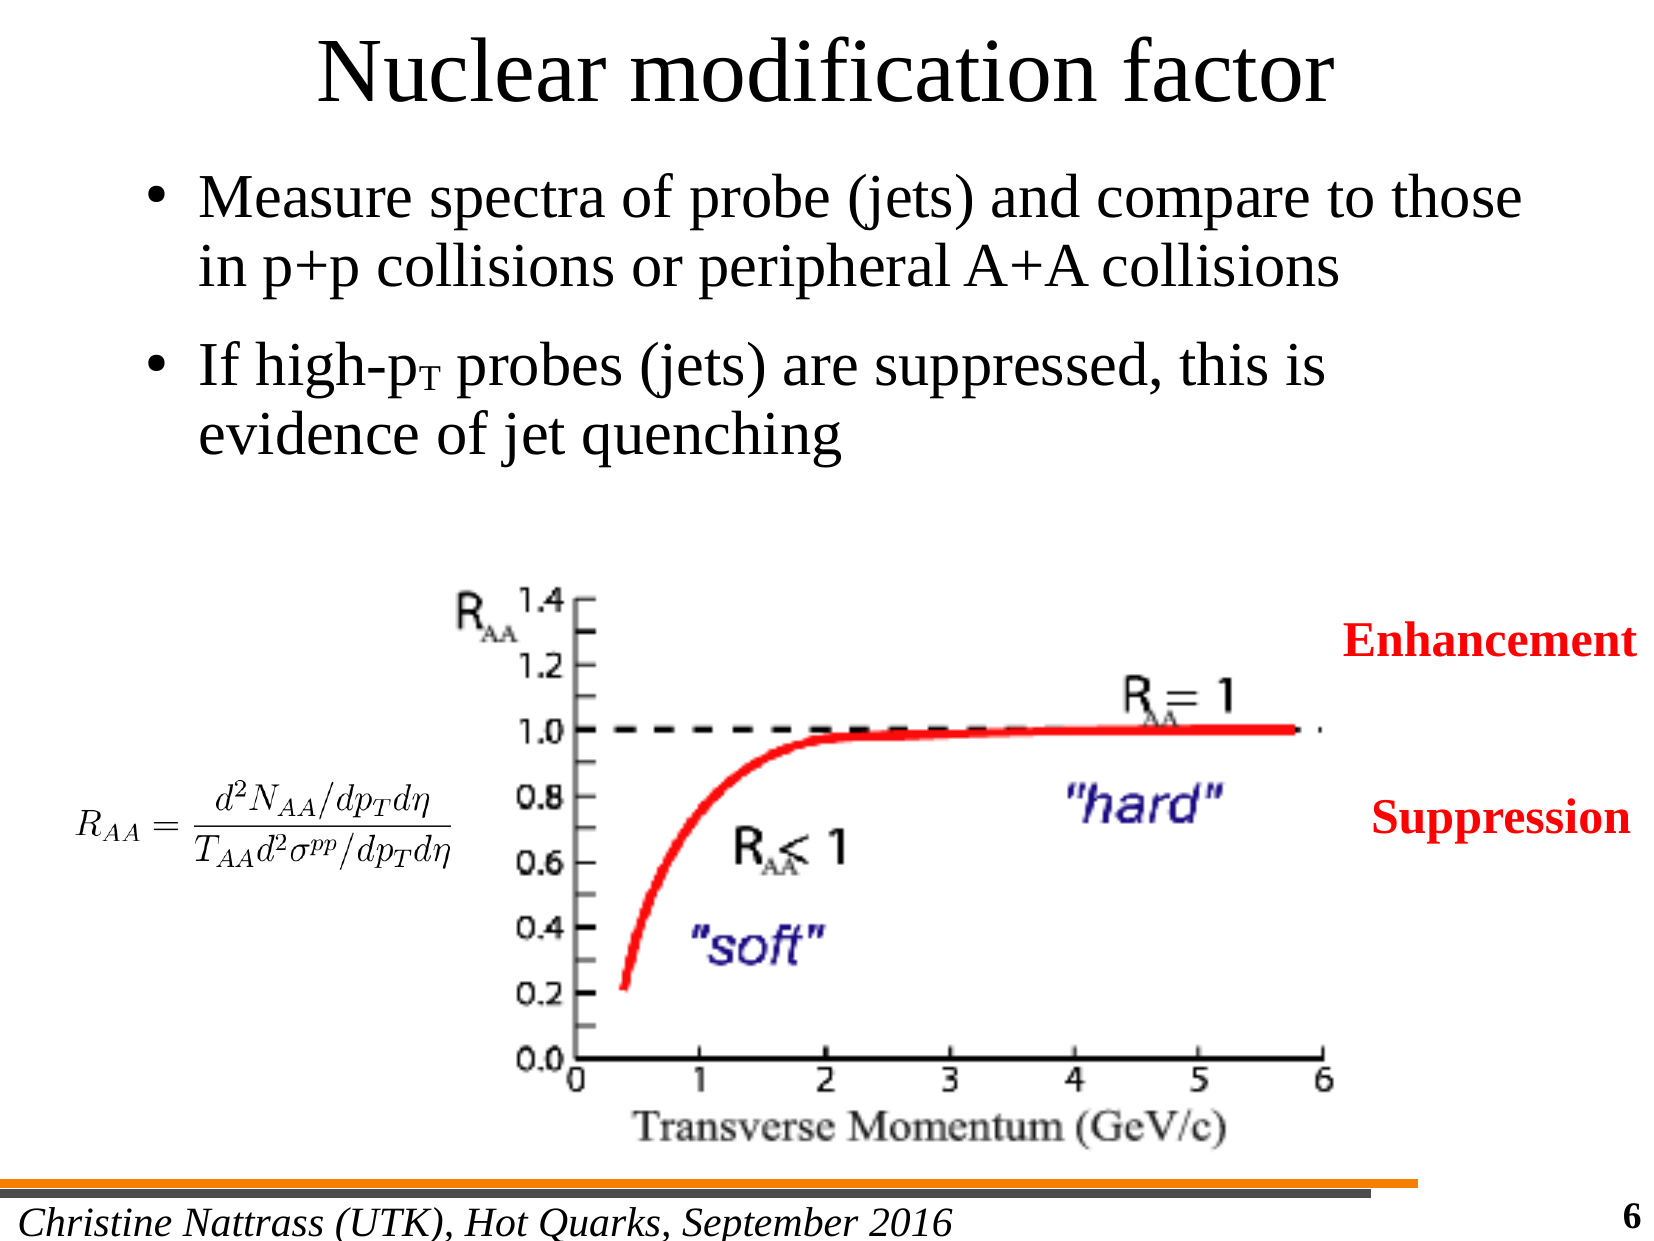

# Nuclear modification factor
Measure spectra of probe (jets) and compare to those in p+p collisions or peripheral A+A collisions
If high-pT probes (jets) are suppressed, this is evidence of jet quenching
Enhancement
Suppression